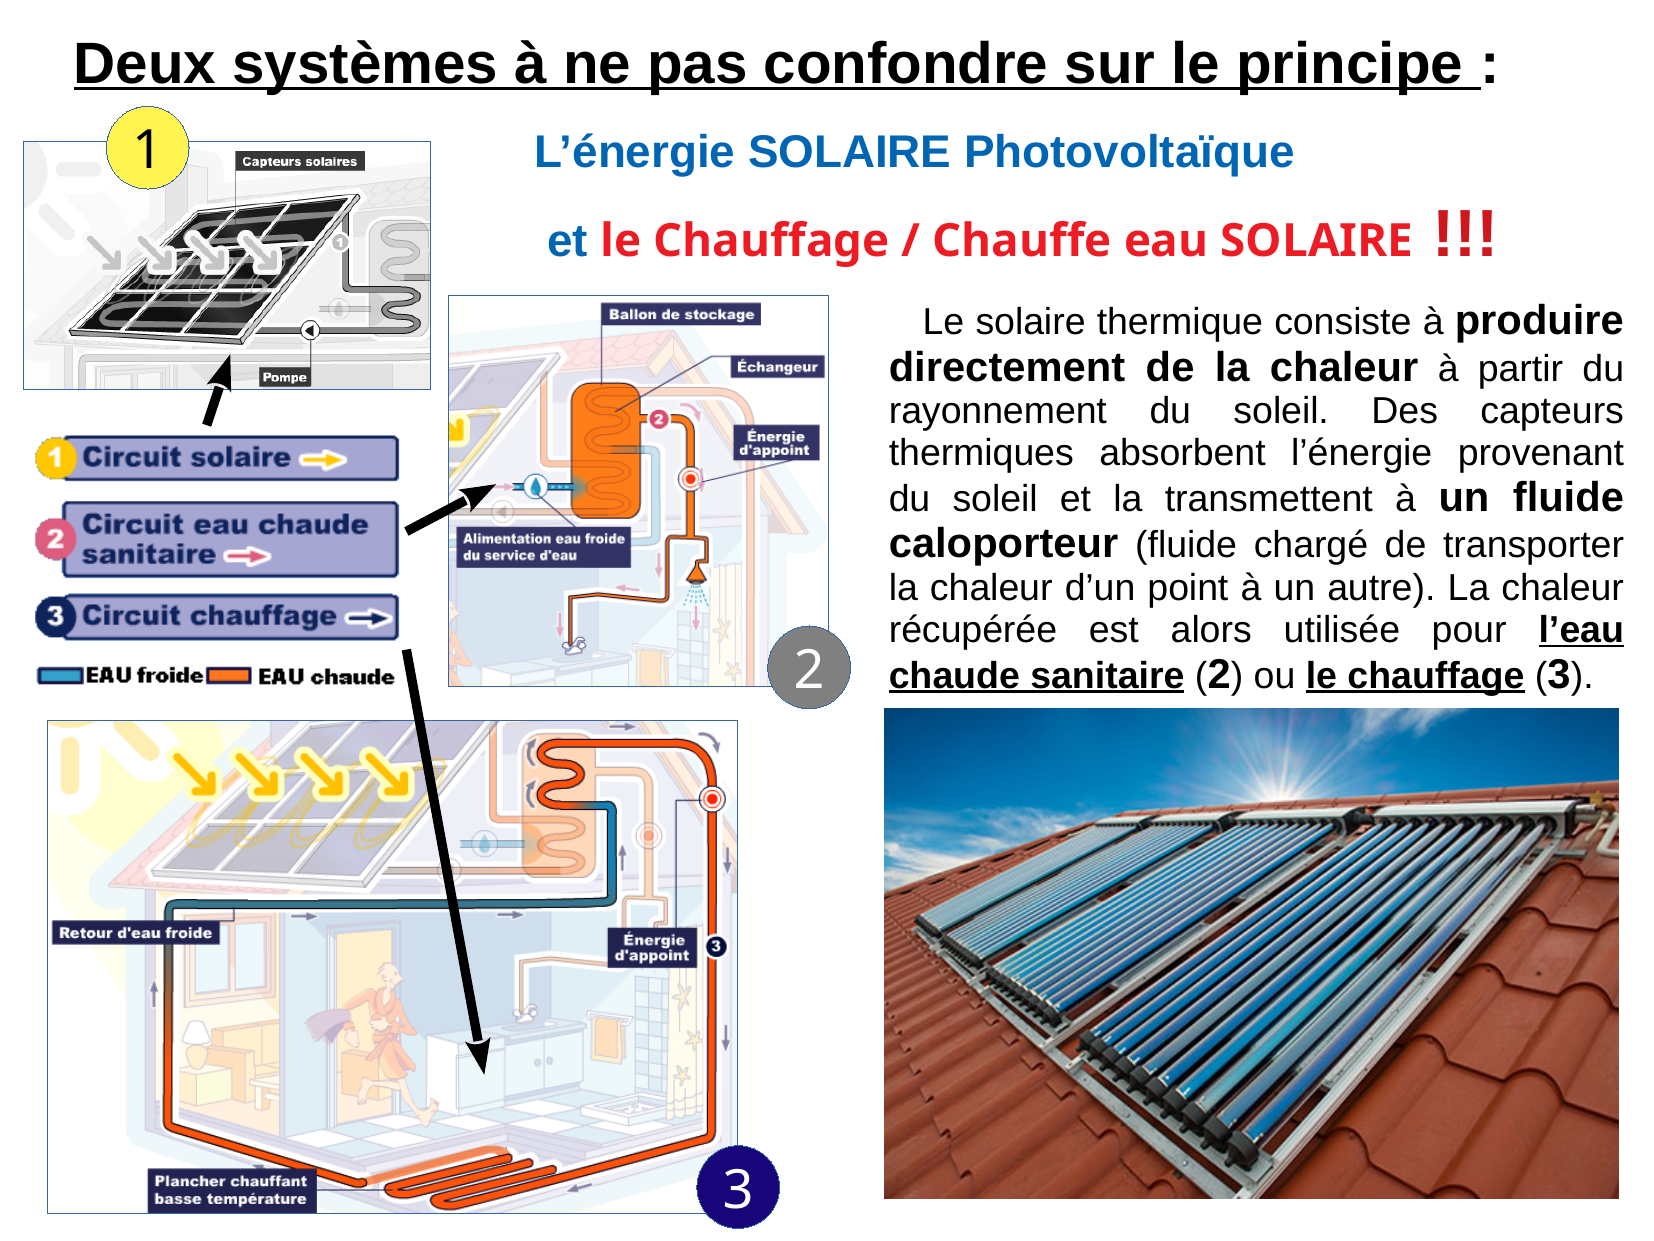

Deux systèmes à ne pas confondre sur le principe :
1
L’énergie SOLAIRE Photovoltaïque
 et le Chauffage / Chauffe eau SOLAIRE !!!
 Le solaire thermique consiste à produire directement de la chaleur à partir du rayonnement du soleil. Des capteurs thermiques absorbent l’énergie provenant du soleil et la transmettent à un fluide caloporteur (fluide chargé de transporter la chaleur d’un point à un autre). La chaleur récupérée est alors utilisée pour l’eau chaude sanitaire (2) ou le chauffage (3).
2
3